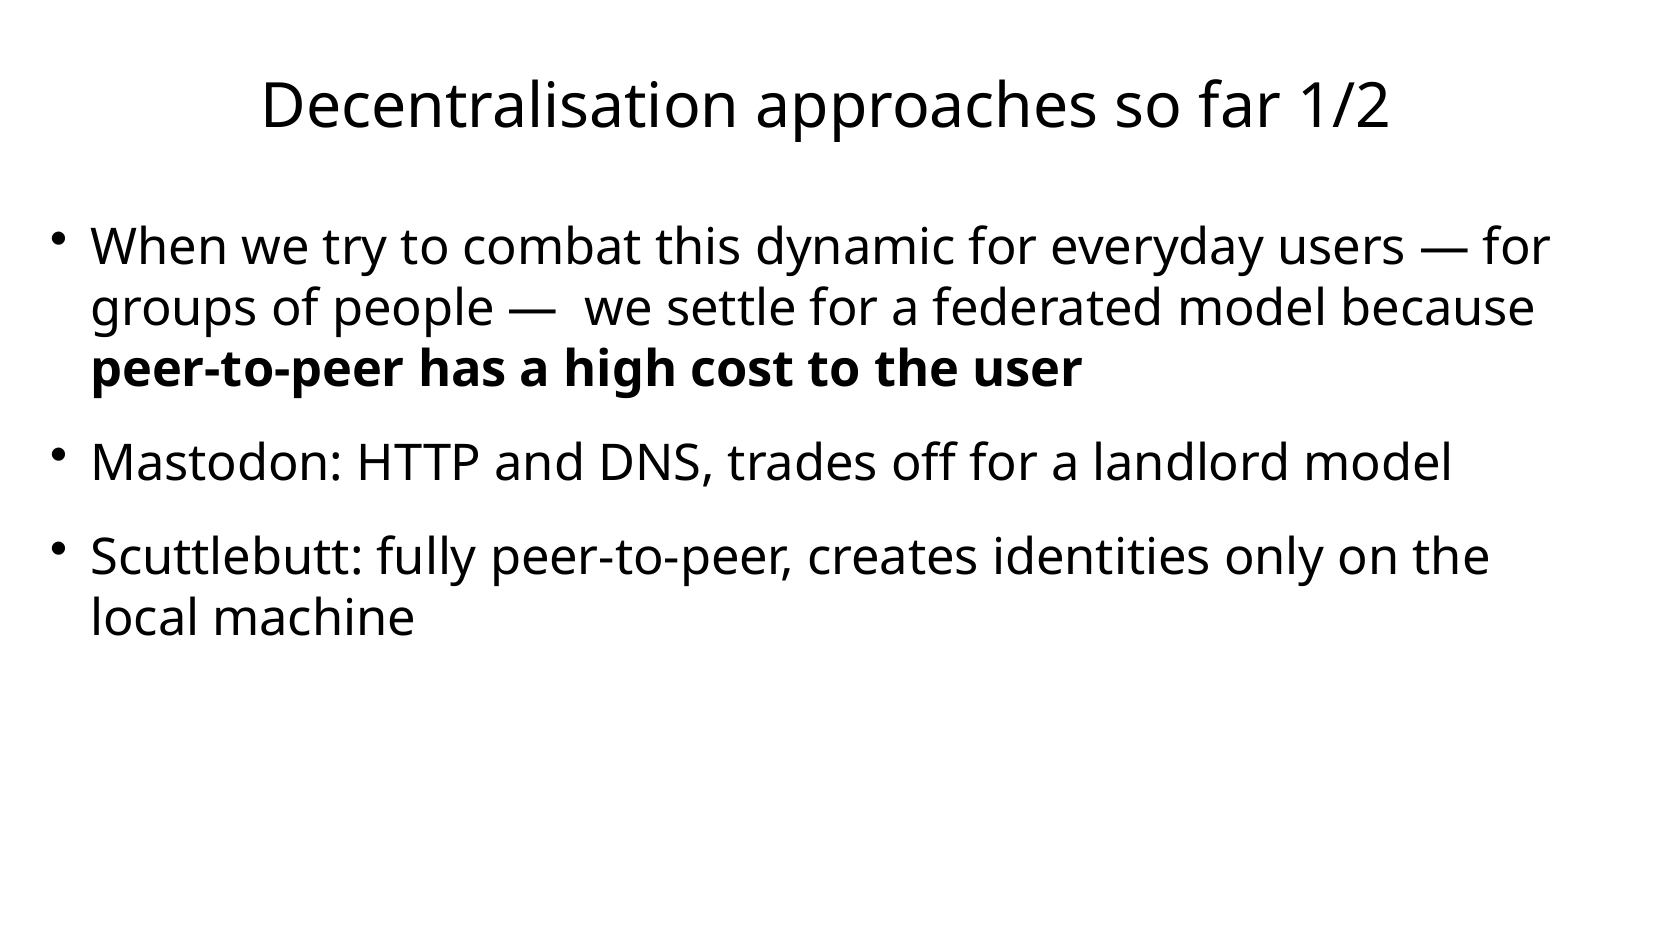

# Decentralisation approaches so far 1/2
When we try to combat this dynamic for everyday users — for groups of people — we settle for a federated model because peer-to-peer has a high cost to the user
Mastodon: HTTP and DNS, trades off for a landlord model
Scuttlebutt: fully peer-to-peer, creates identities only on the local machine